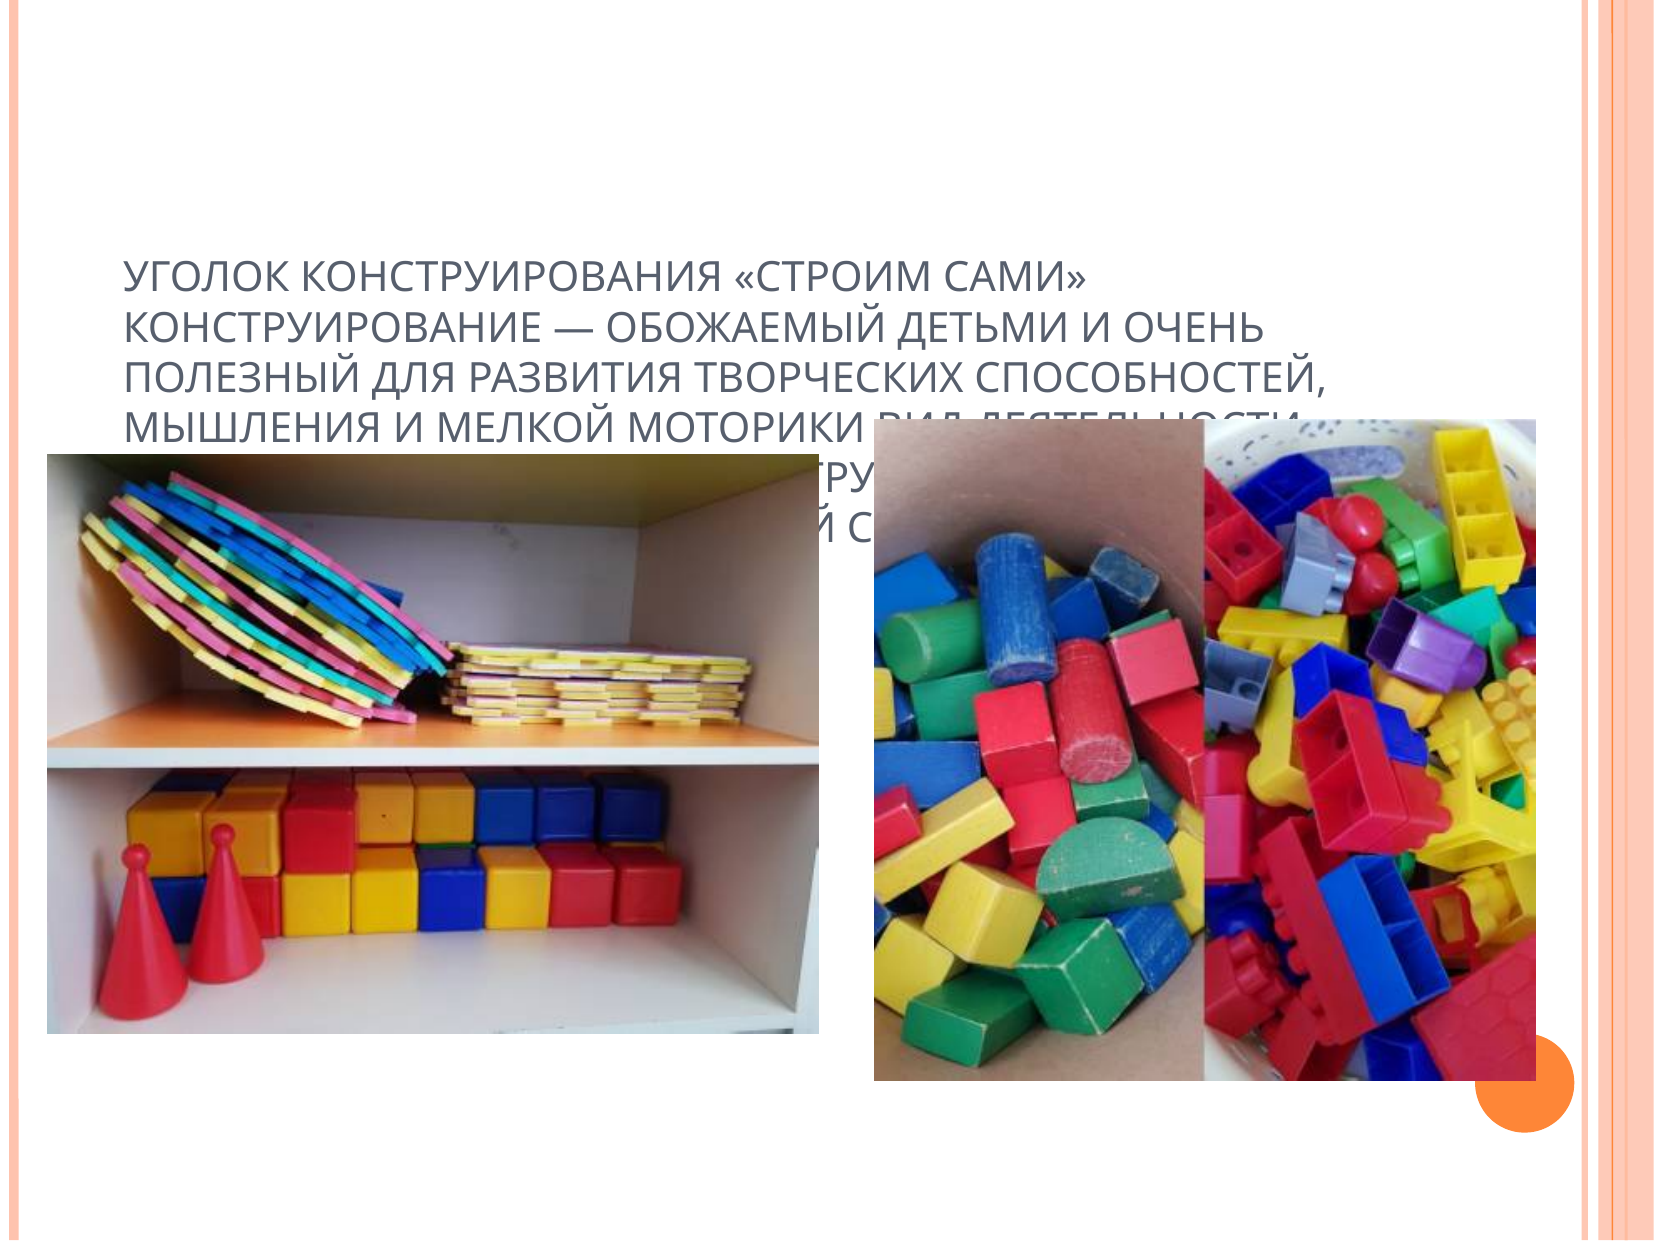

# Уголок конструирования «Строим сами» Конструирование — обожаемый детьми и очень полезный для развития творческих способностей, мышления и мелкой моторики вид деятельности дошкольников. Уголок конструирования является важной частью развивающей среды группы.